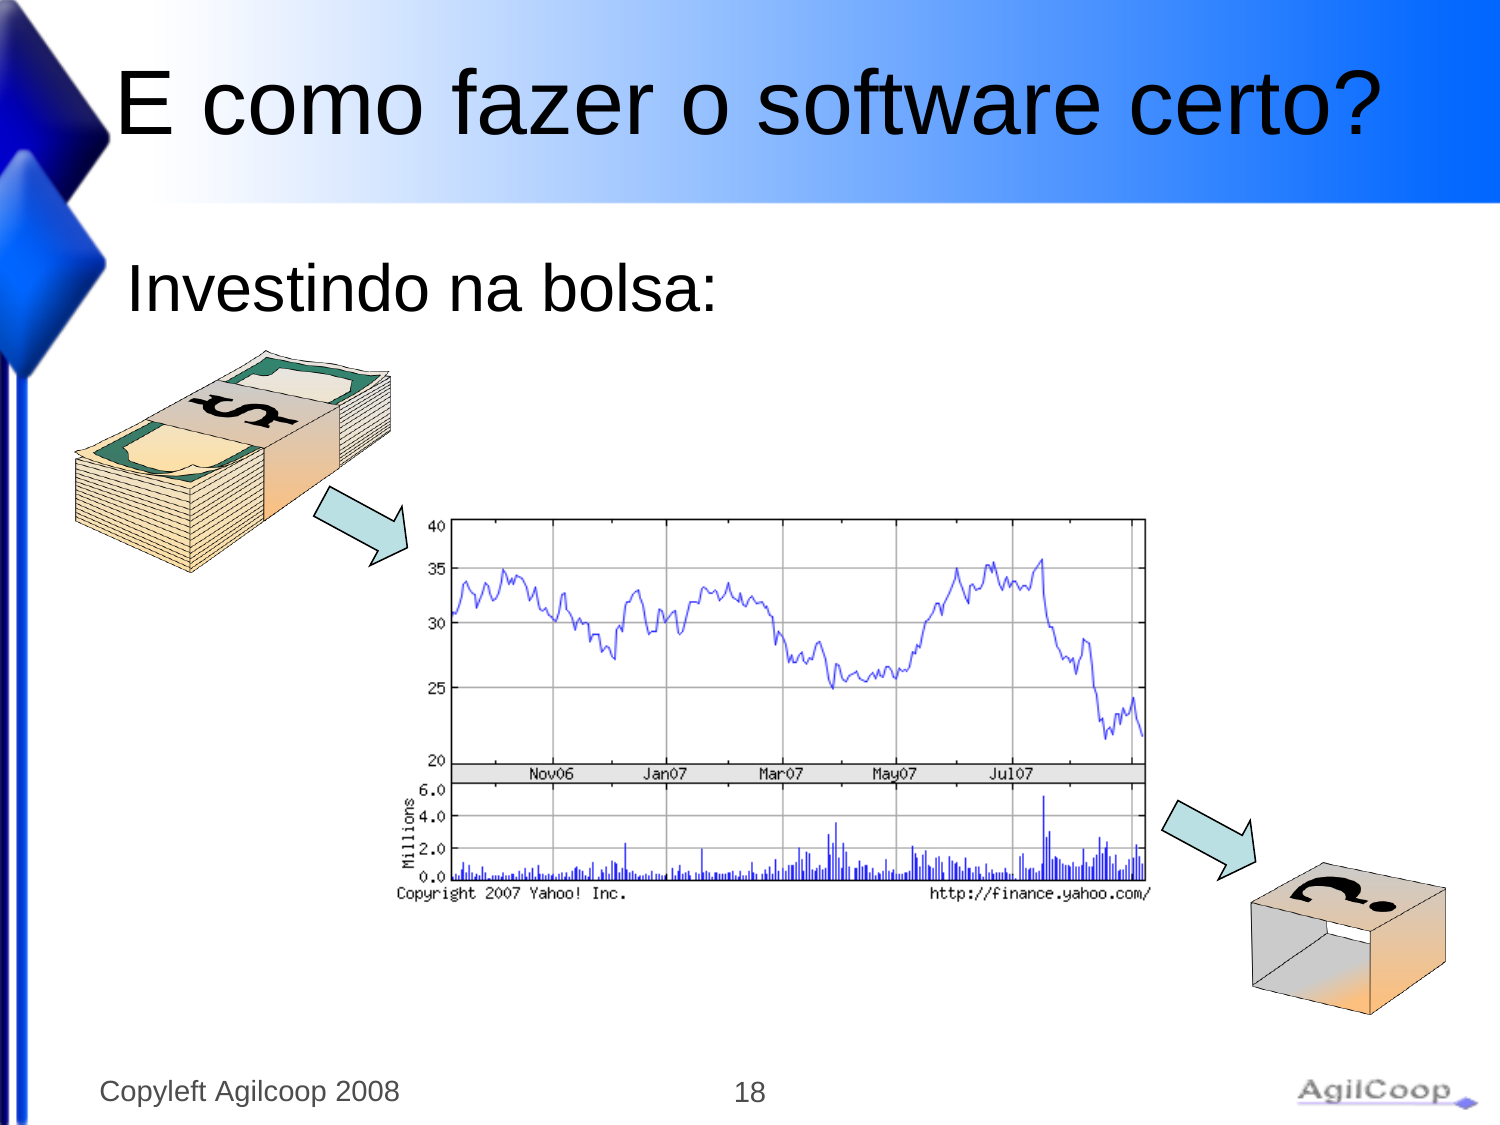

# E como fazer o software certo?
Investindo na bolsa:
18